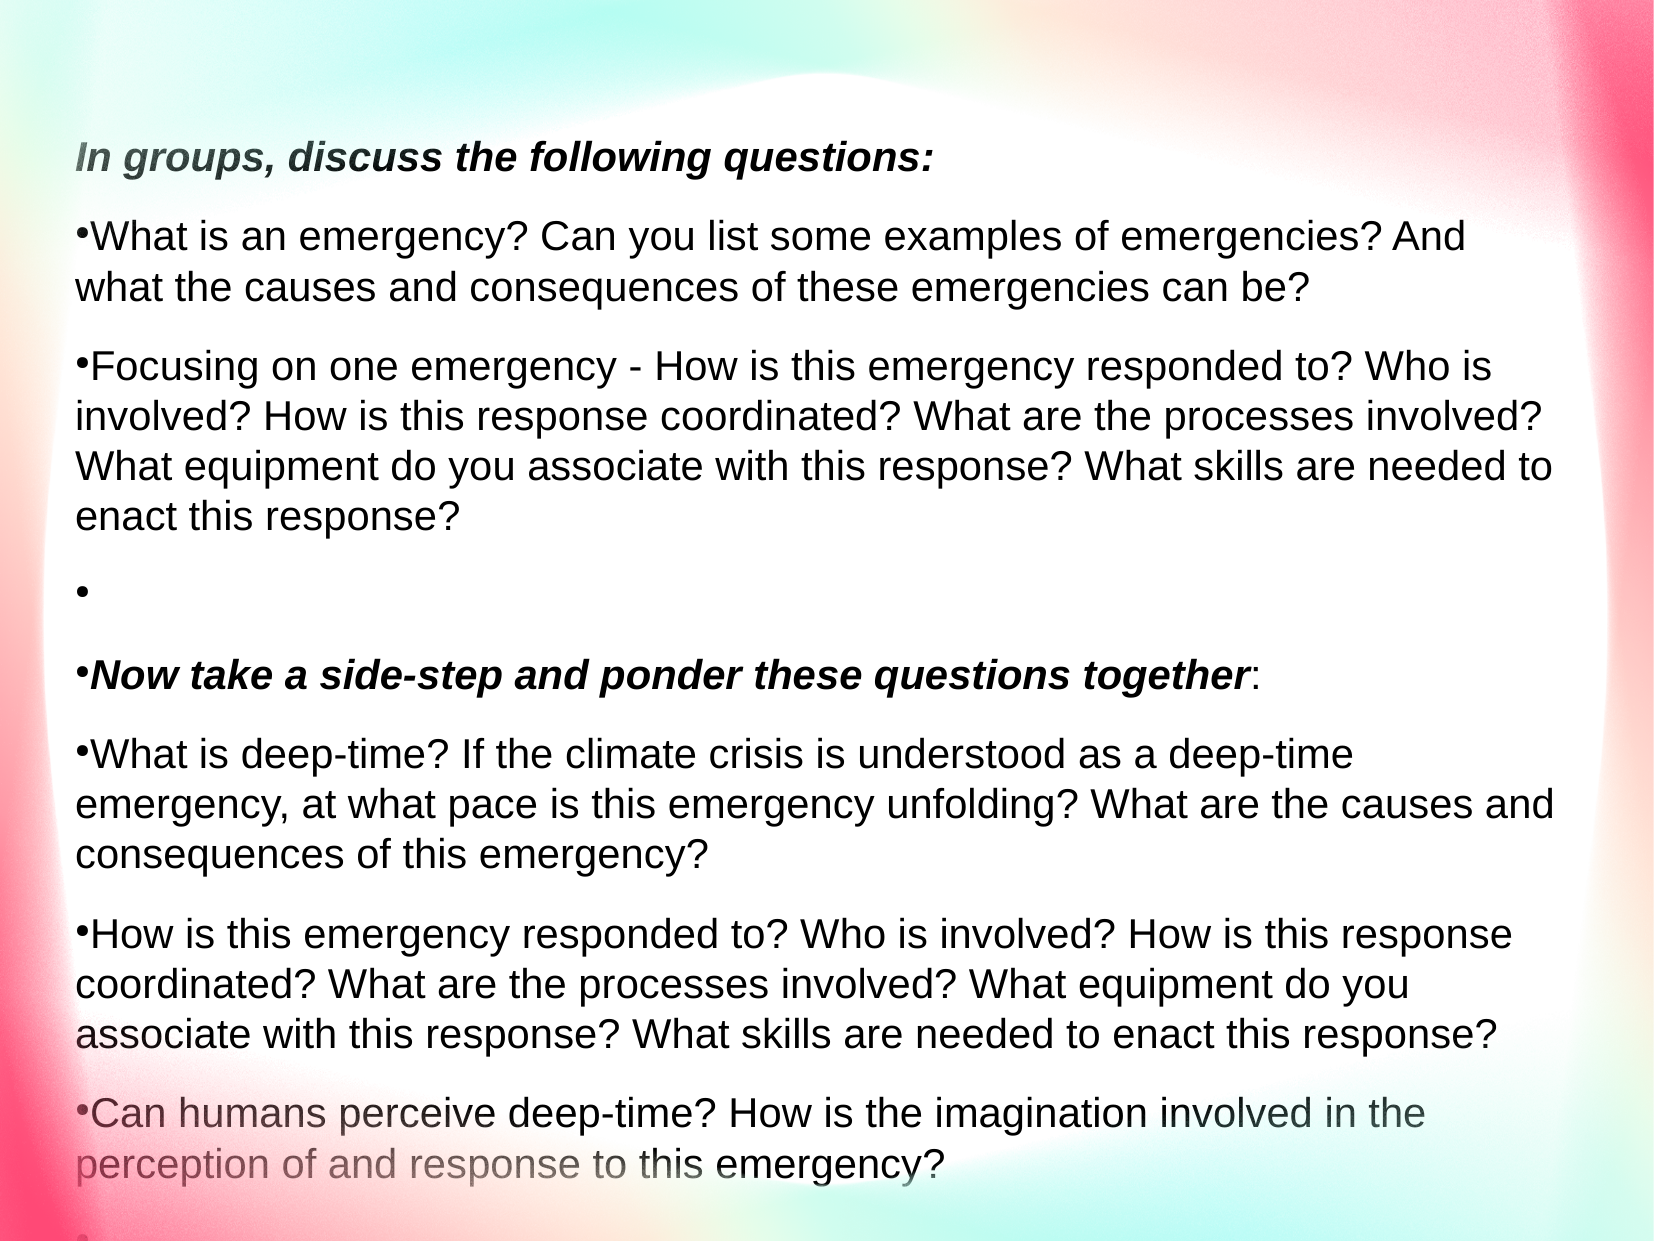

# Comprehending a deep-time emergency through association and relation across scales
In groups, discuss the following questions:
What is an emergency? Can you list some examples of emergencies? And what the causes and consequences of these emergencies can be?
Focusing on one emergency - How is this emergency responded to? Who is involved? How is this response coordinated? What are the processes involved? What equipment do you associate with this response? What skills are needed to enact this response?
Now take a side-step and ponder these questions together:
What is deep-time? If the climate crisis is understood as a deep-time emergency, at what pace is this emergency unfolding? What are the causes and consequences of this emergency?
How is this emergency responded to? Who is involved? How is this response coordinated? What are the processes involved? What equipment do you associate with this response? What skills are needed to enact this response?
Can humans perceive deep-time? How is the imagination involved in the perception of and response to this emergency?
What are the similarities and difference in how we can respond to an emergency, like a crash, and a deep-time emergency?